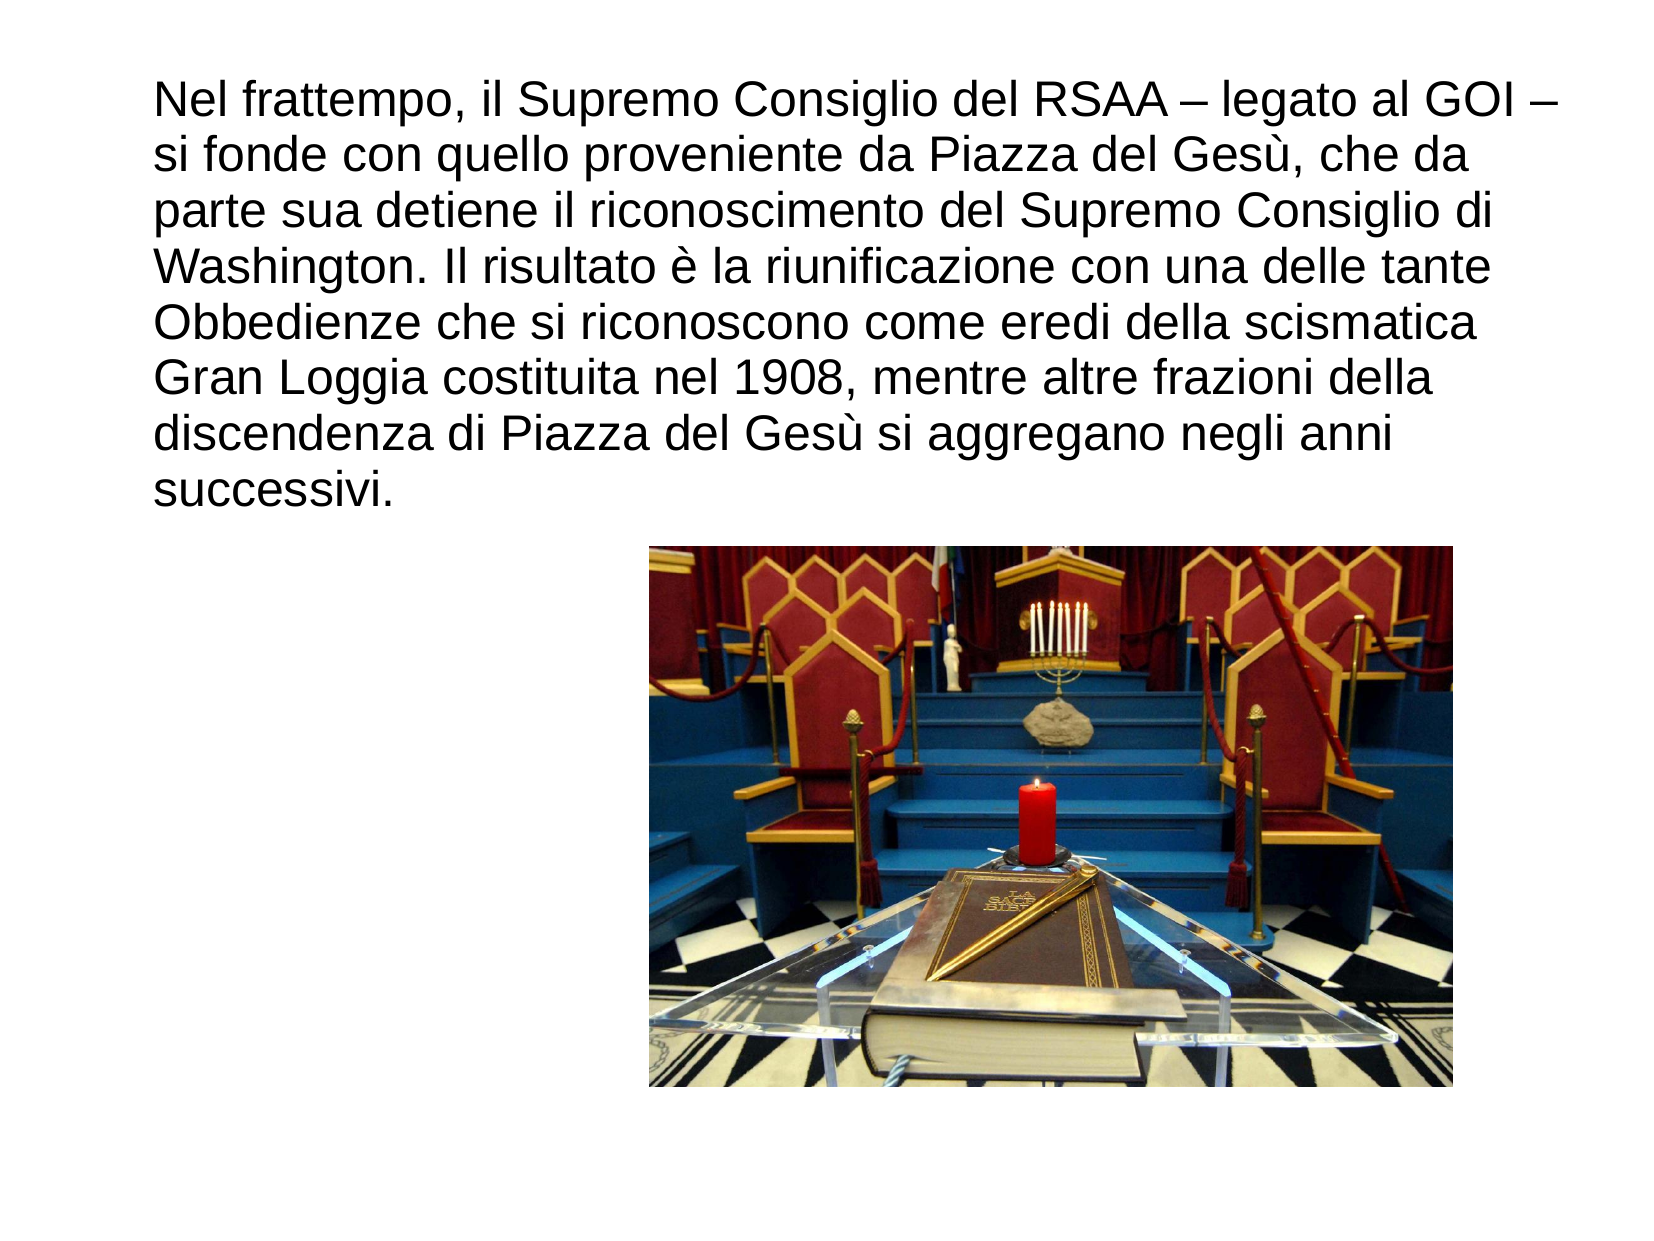

# Nel frattempo, il Supremo Consiglio del RSAA – legato al GOI – si fonde con quello proveniente da Piazza del Gesù, che da parte sua detiene il riconoscimento del Supremo Consiglio di Washington. Il risultato è la riunificazione con una delle tante Obbedienze che si riconoscono come eredi della scismatica Gran Loggia costituita nel 1908, mentre altre frazioni della discendenza di Piazza del Gesù si aggregano negli anni successivi.